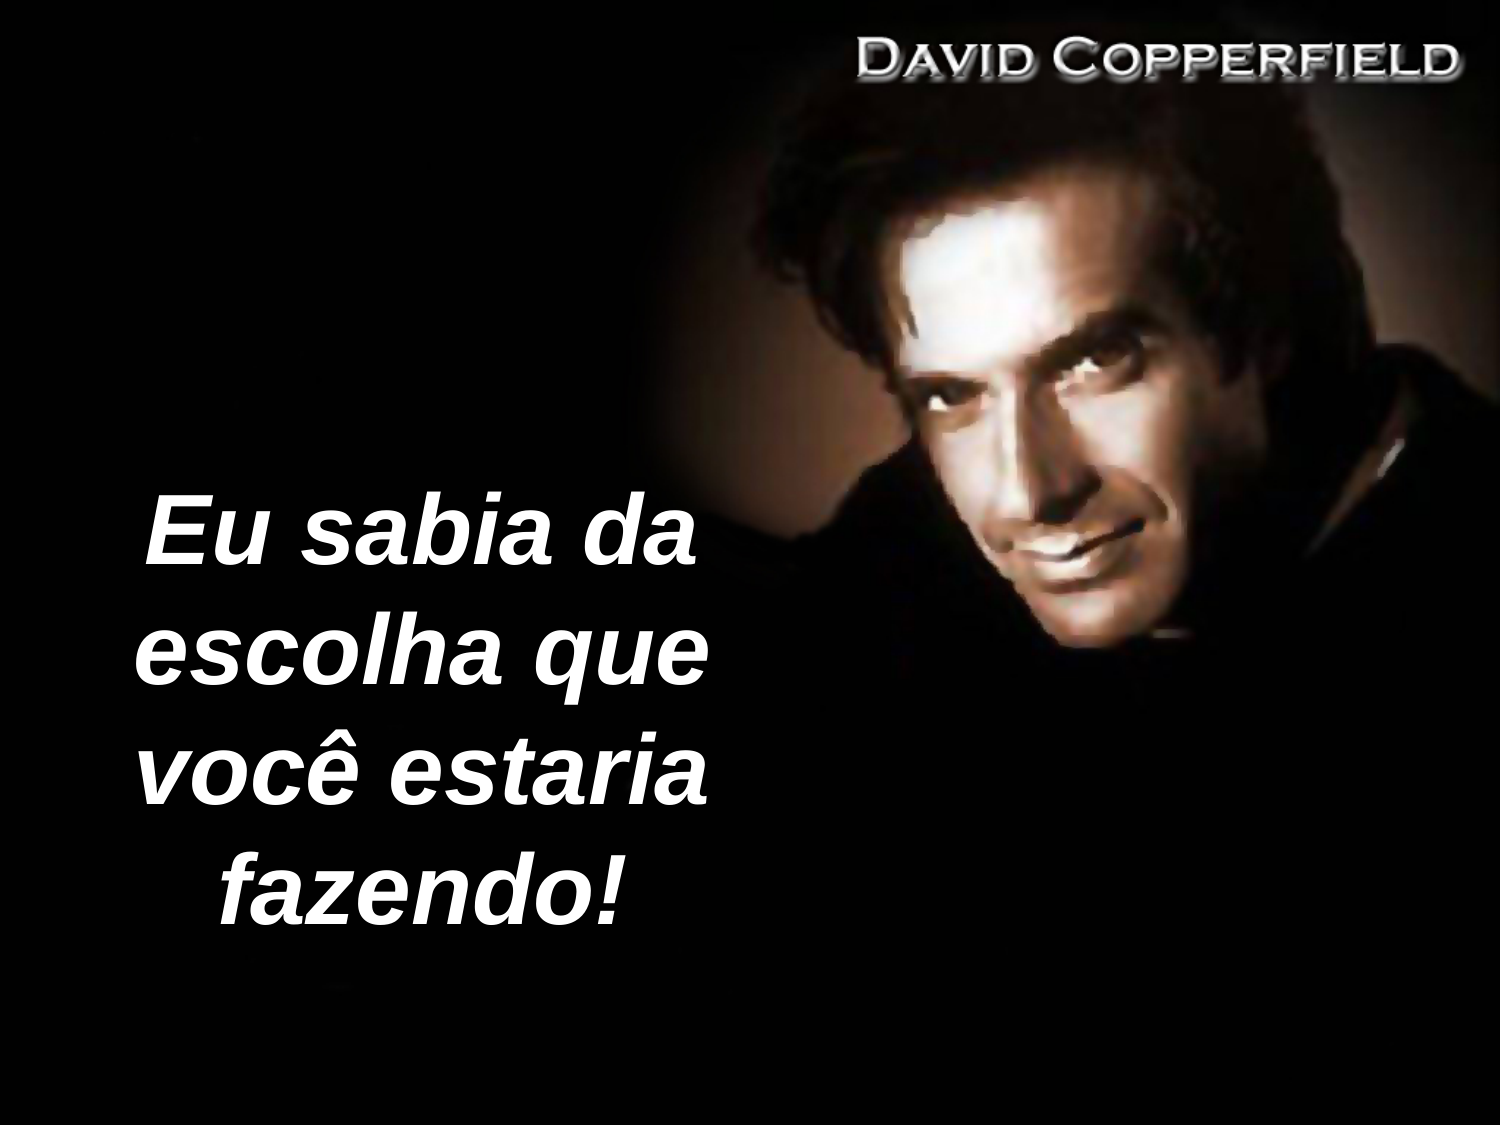

Eu sabia da escolha que você estaria fazendo!